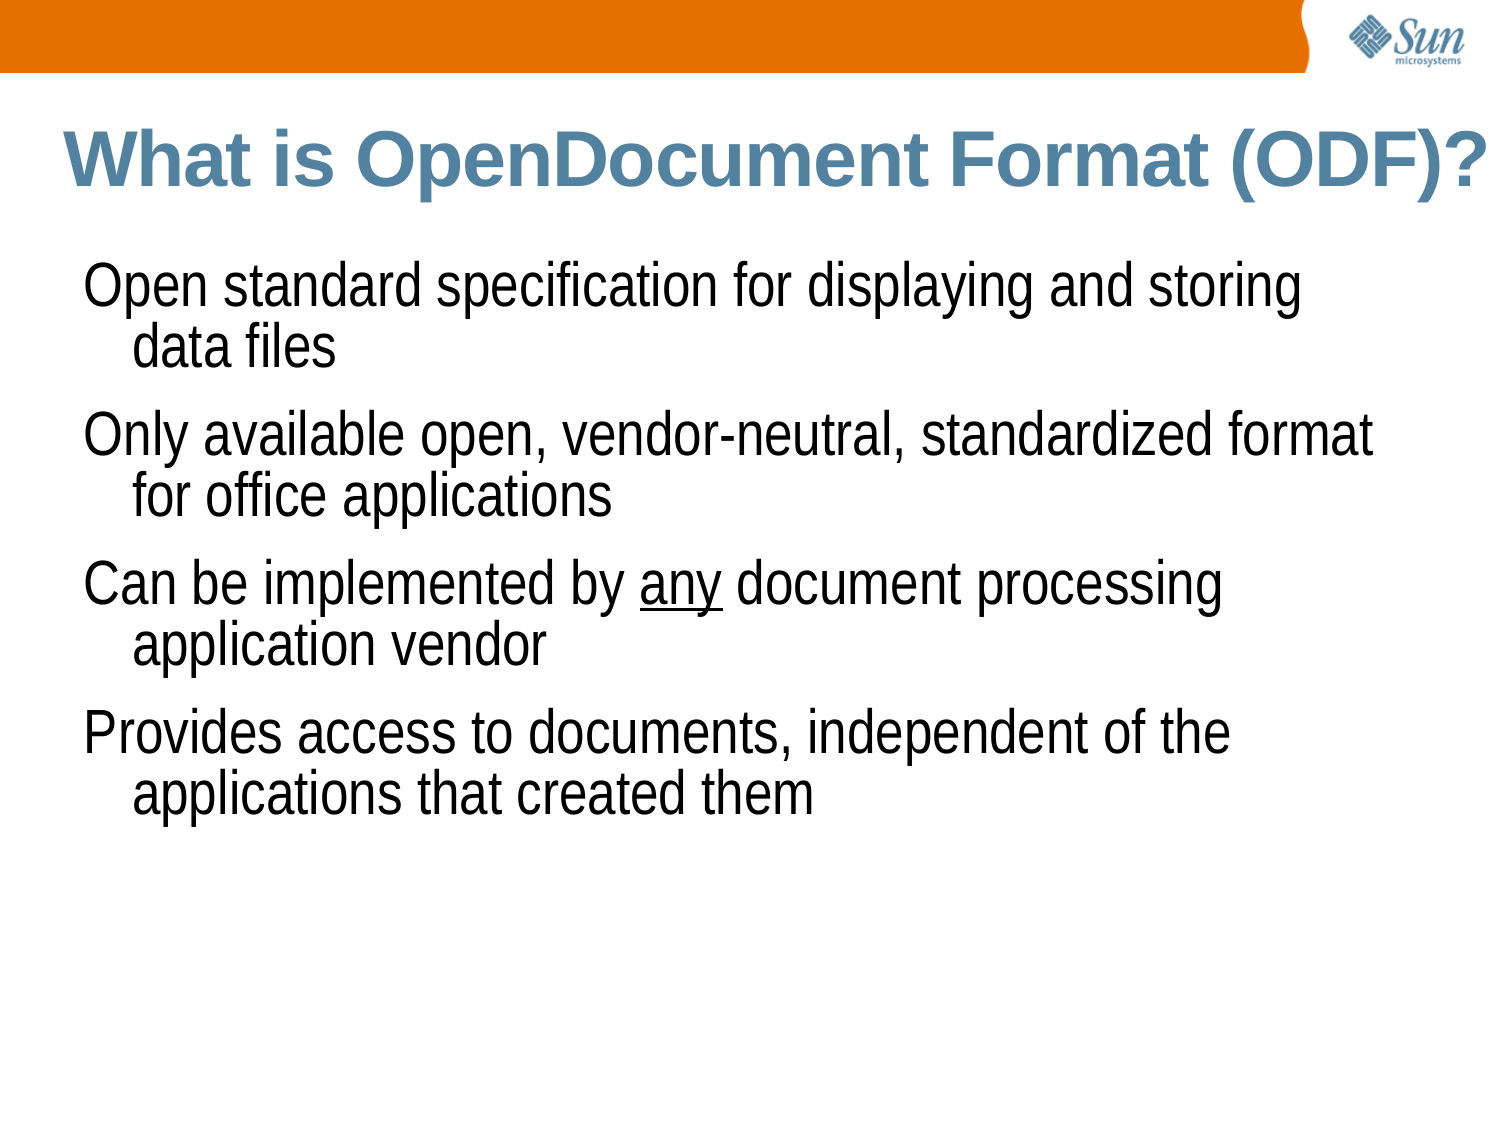

# What is OpenDocument Format (ODF)?
Open standard specification for displaying and storing data files
Only available open, vendor-neutral, standardized format for office applications
Can be implemented by any document processing application vendor
Provides access to documents, independent of the applications that created them